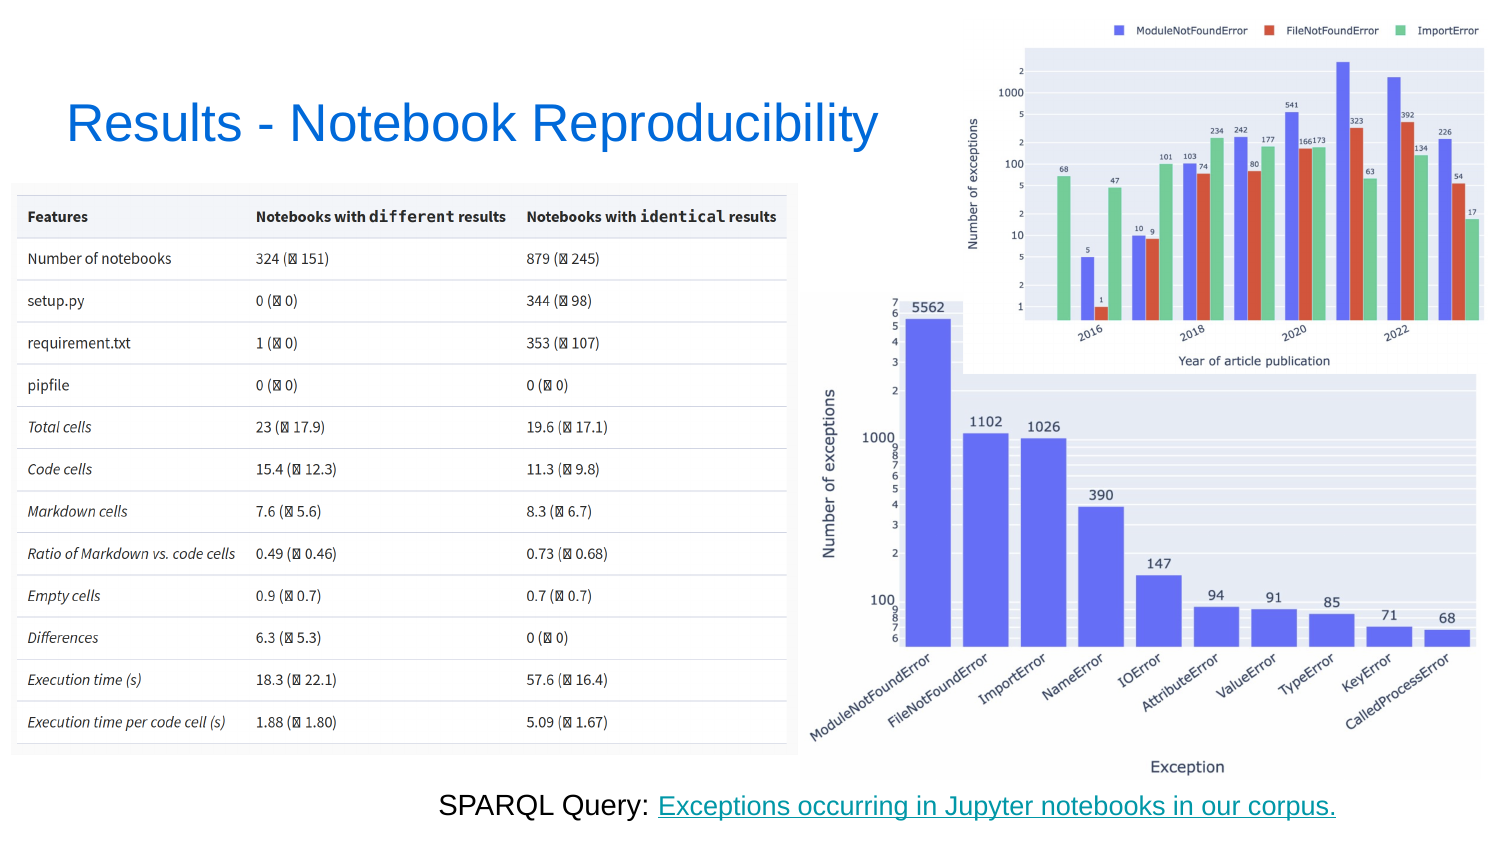

# Results - Notebook Reproducibility
SPARQL Query: Exceptions occurring in Jupyter notebooks in our corpus.